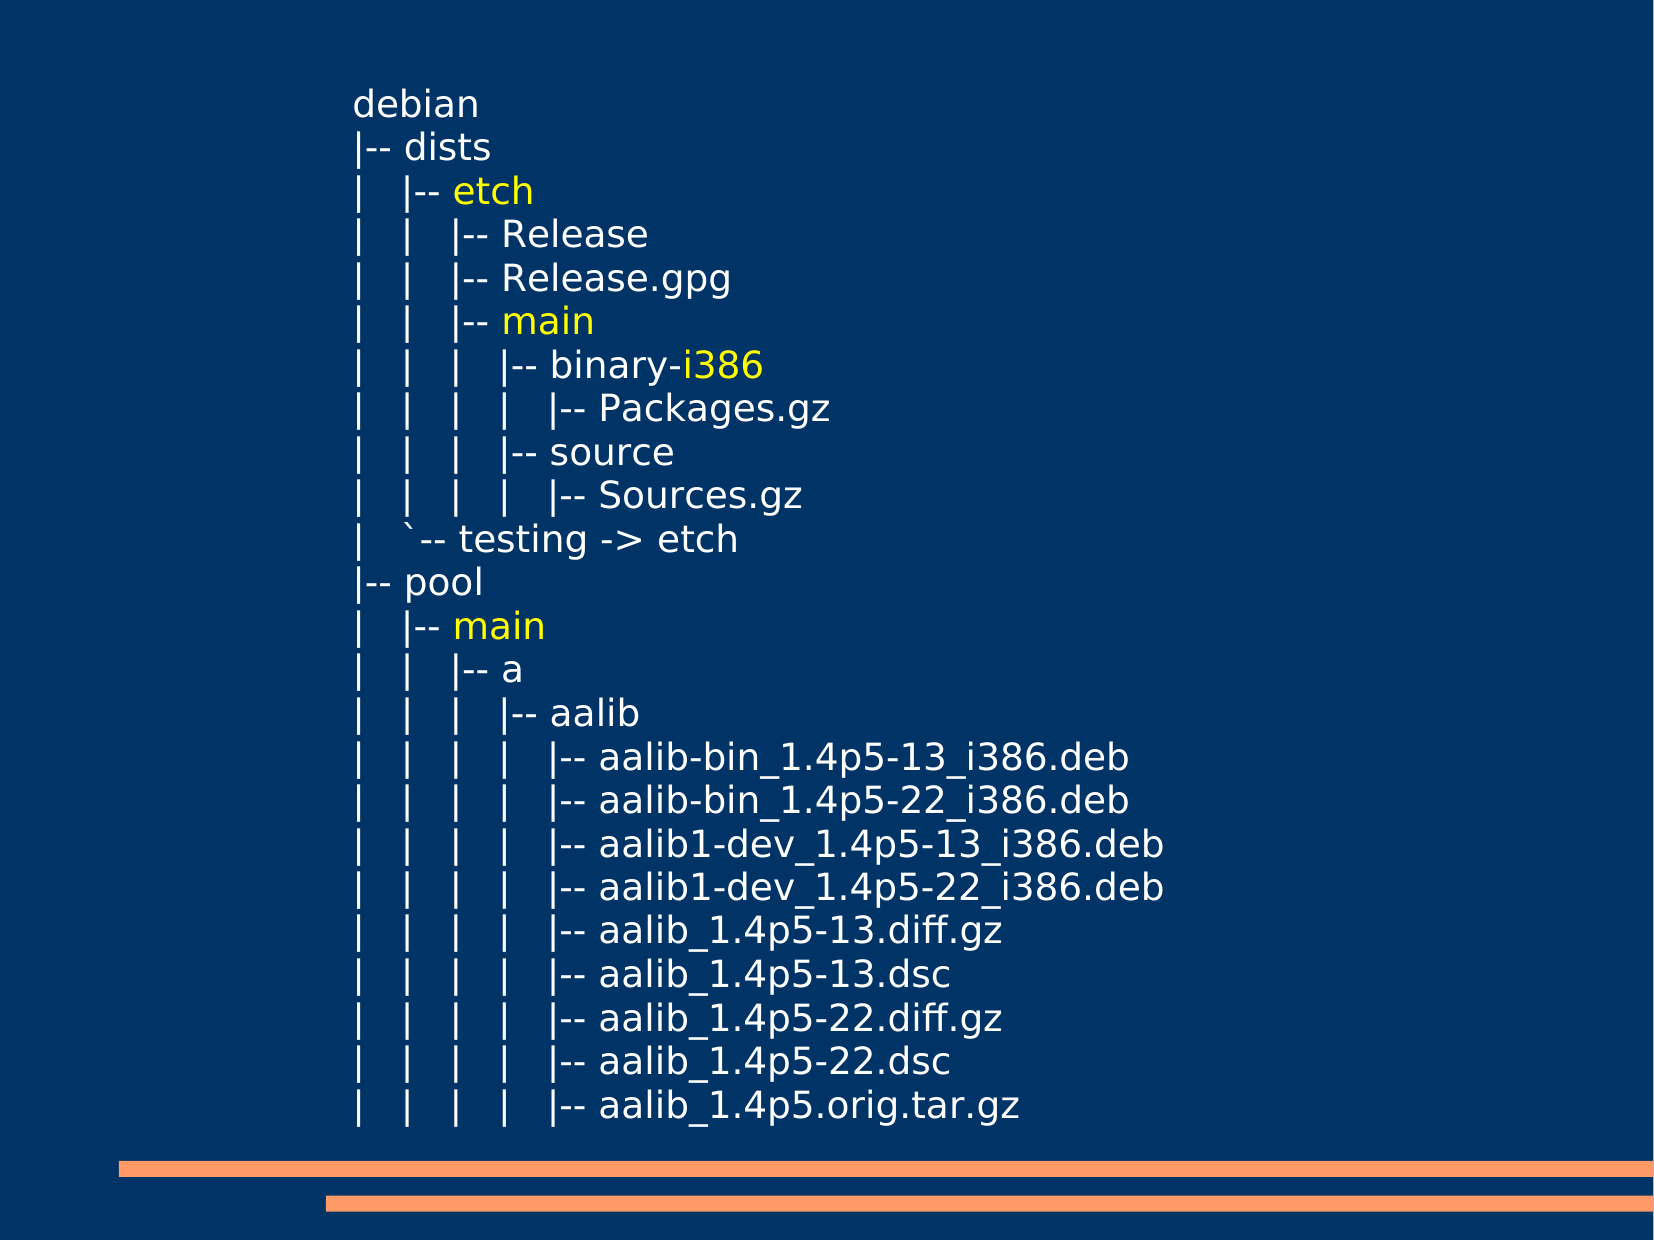

debian
|-- dists
| |-- etch
| | |-- Release
| | |-- Release.gpg
| | |-- main
| | | |-- binary-i386
| | | | |-- Packages.gz
| | | |-- source
| | | | |-- Sources.gz
| `-- testing -> etch
|-- pool
| |-- main
| | |-- a
| | | |-- aalib
| | | | |-- aalib-bin_1.4p5-13_i386.deb
| | | | |-- aalib-bin_1.4p5-22_i386.deb
| | | | |-- aalib1-dev_1.4p5-13_i386.deb
| | | | |-- aalib1-dev_1.4p5-22_i386.deb
| | | | |-- aalib_1.4p5-13.diff.gz
| | | | |-- aalib_1.4p5-13.dsc
| | | | |-- aalib_1.4p5-22.diff.gz
| | | | |-- aalib_1.4p5-22.dsc
| | | | |-- aalib_1.4p5.orig.tar.gz